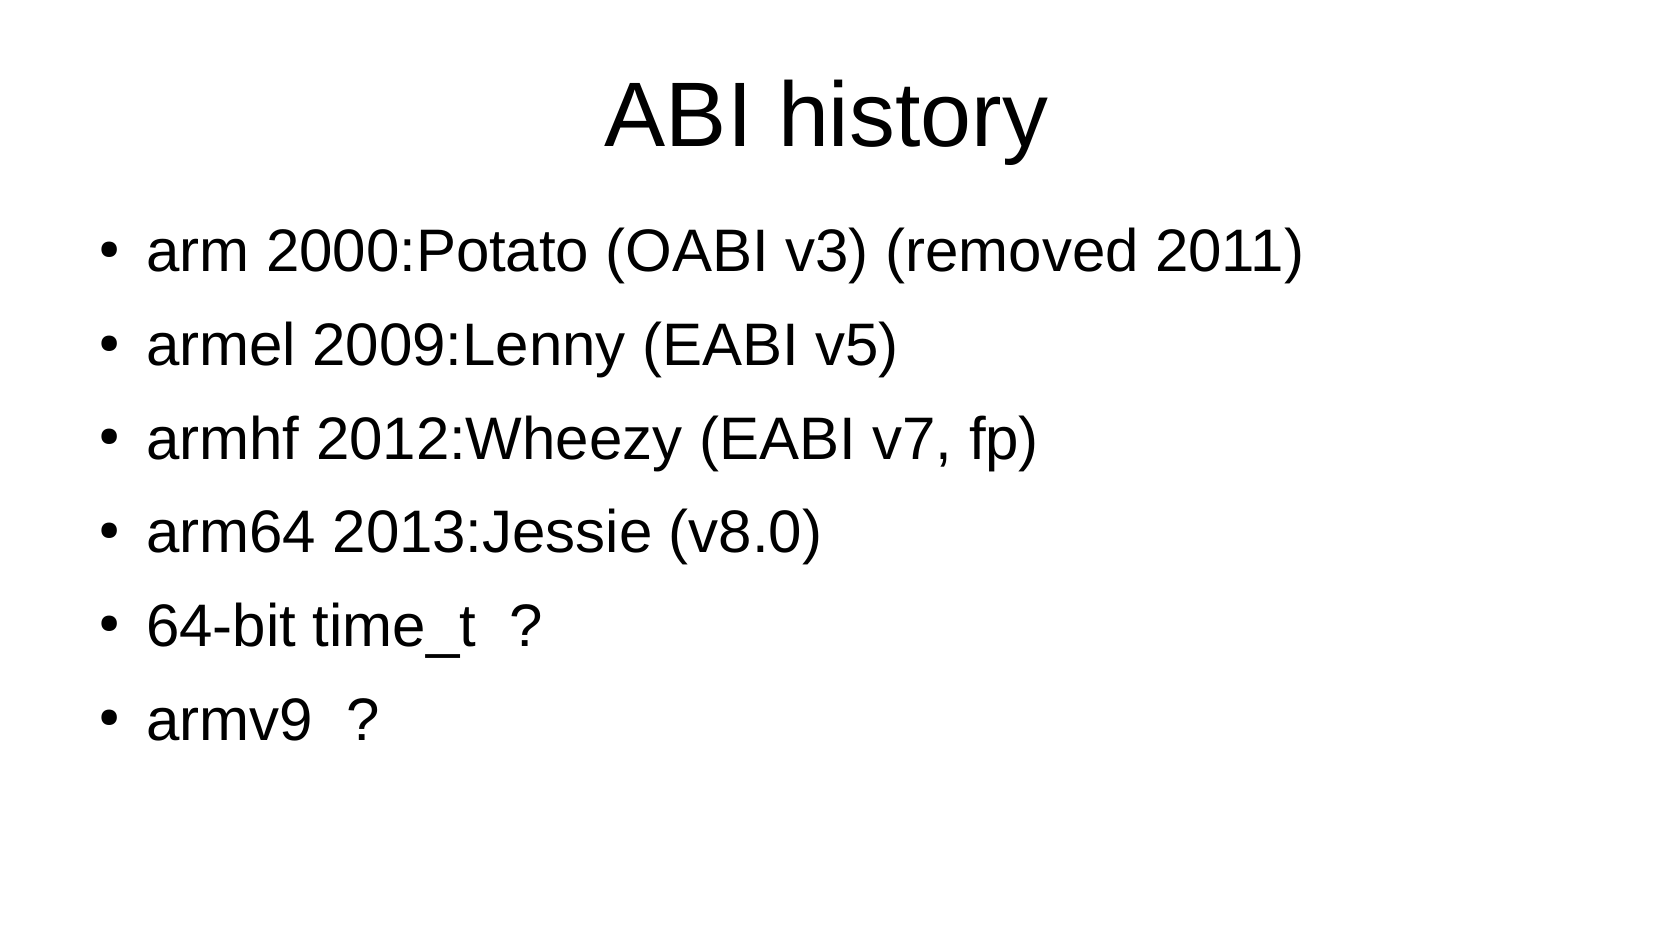

# ABI history
arm 2000:Potato (OABI v3) (removed 2011)
armel 2009:Lenny (EABI v5)
armhf 2012:Wheezy (EABI v7, fp)
arm64 2013:Jessie (v8.0)
64-bit time_t ?
armv9 ?